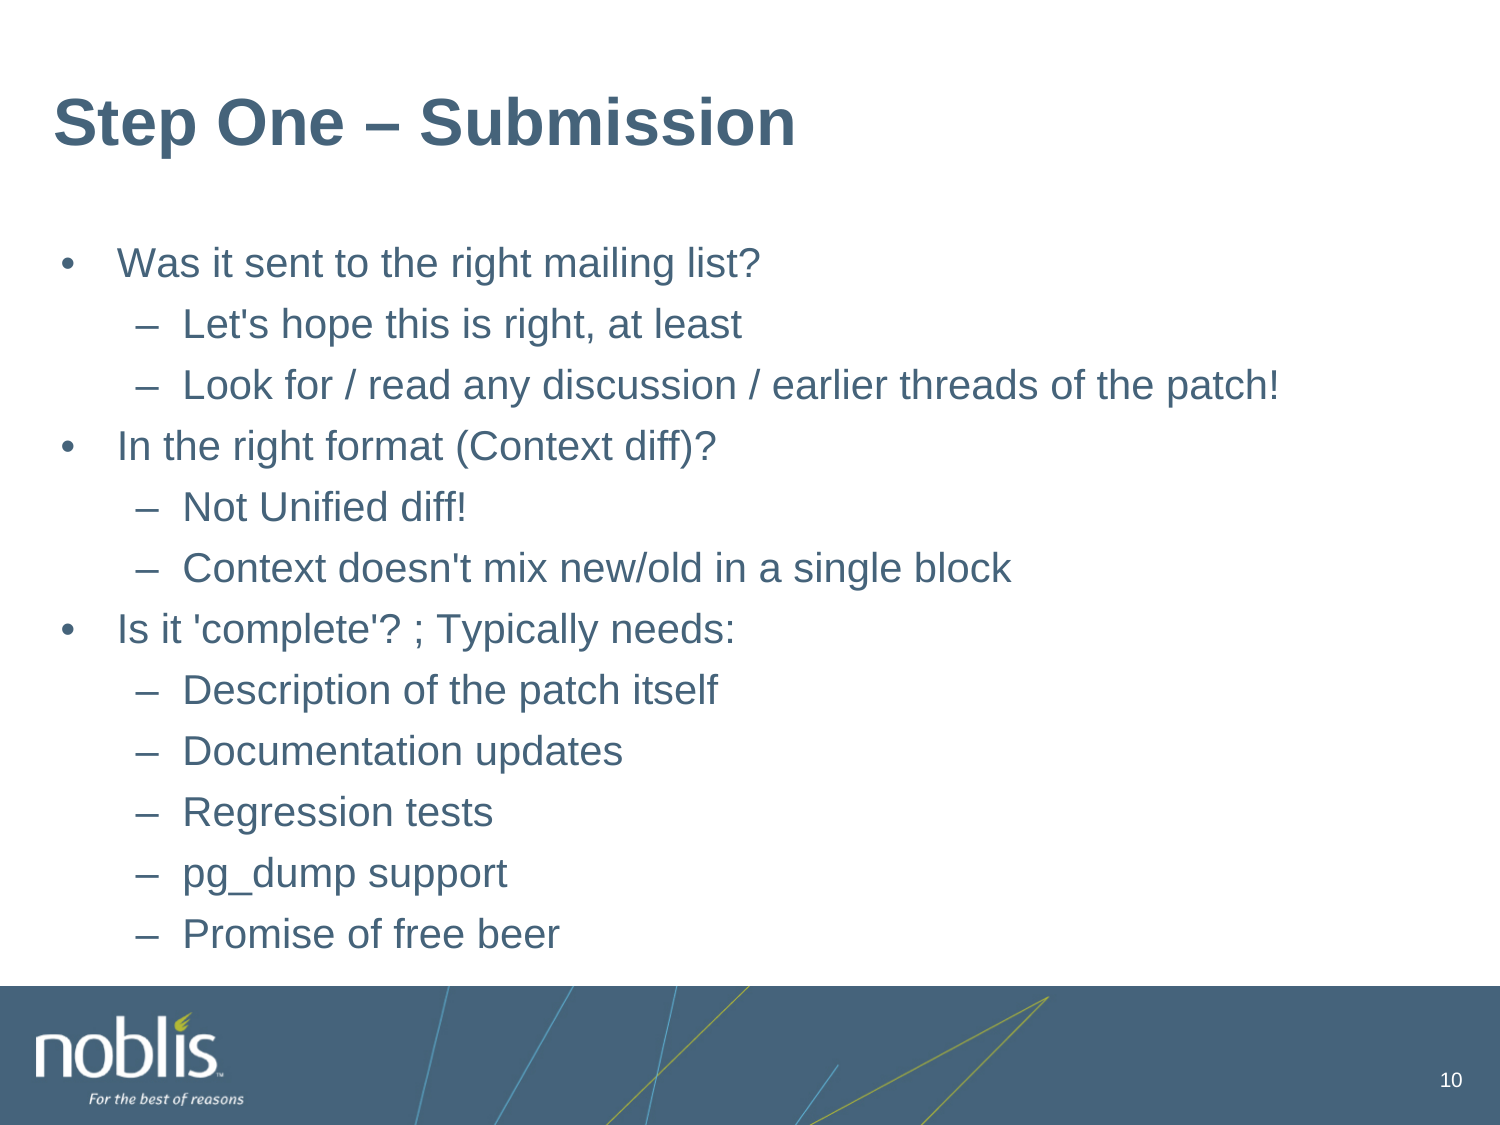

# Step One – Submission
Was it sent to the right mailing list?
Let's hope this is right, at least
Look for / read any discussion / earlier threads of the patch!
In the right format (Context diff)?
Not Unified diff!
Context doesn't mix new/old in a single block
Is it 'complete'? ; Typically needs:
Description of the patch itself
Documentation updates
Regression tests
pg_dump support
Promise of free beer